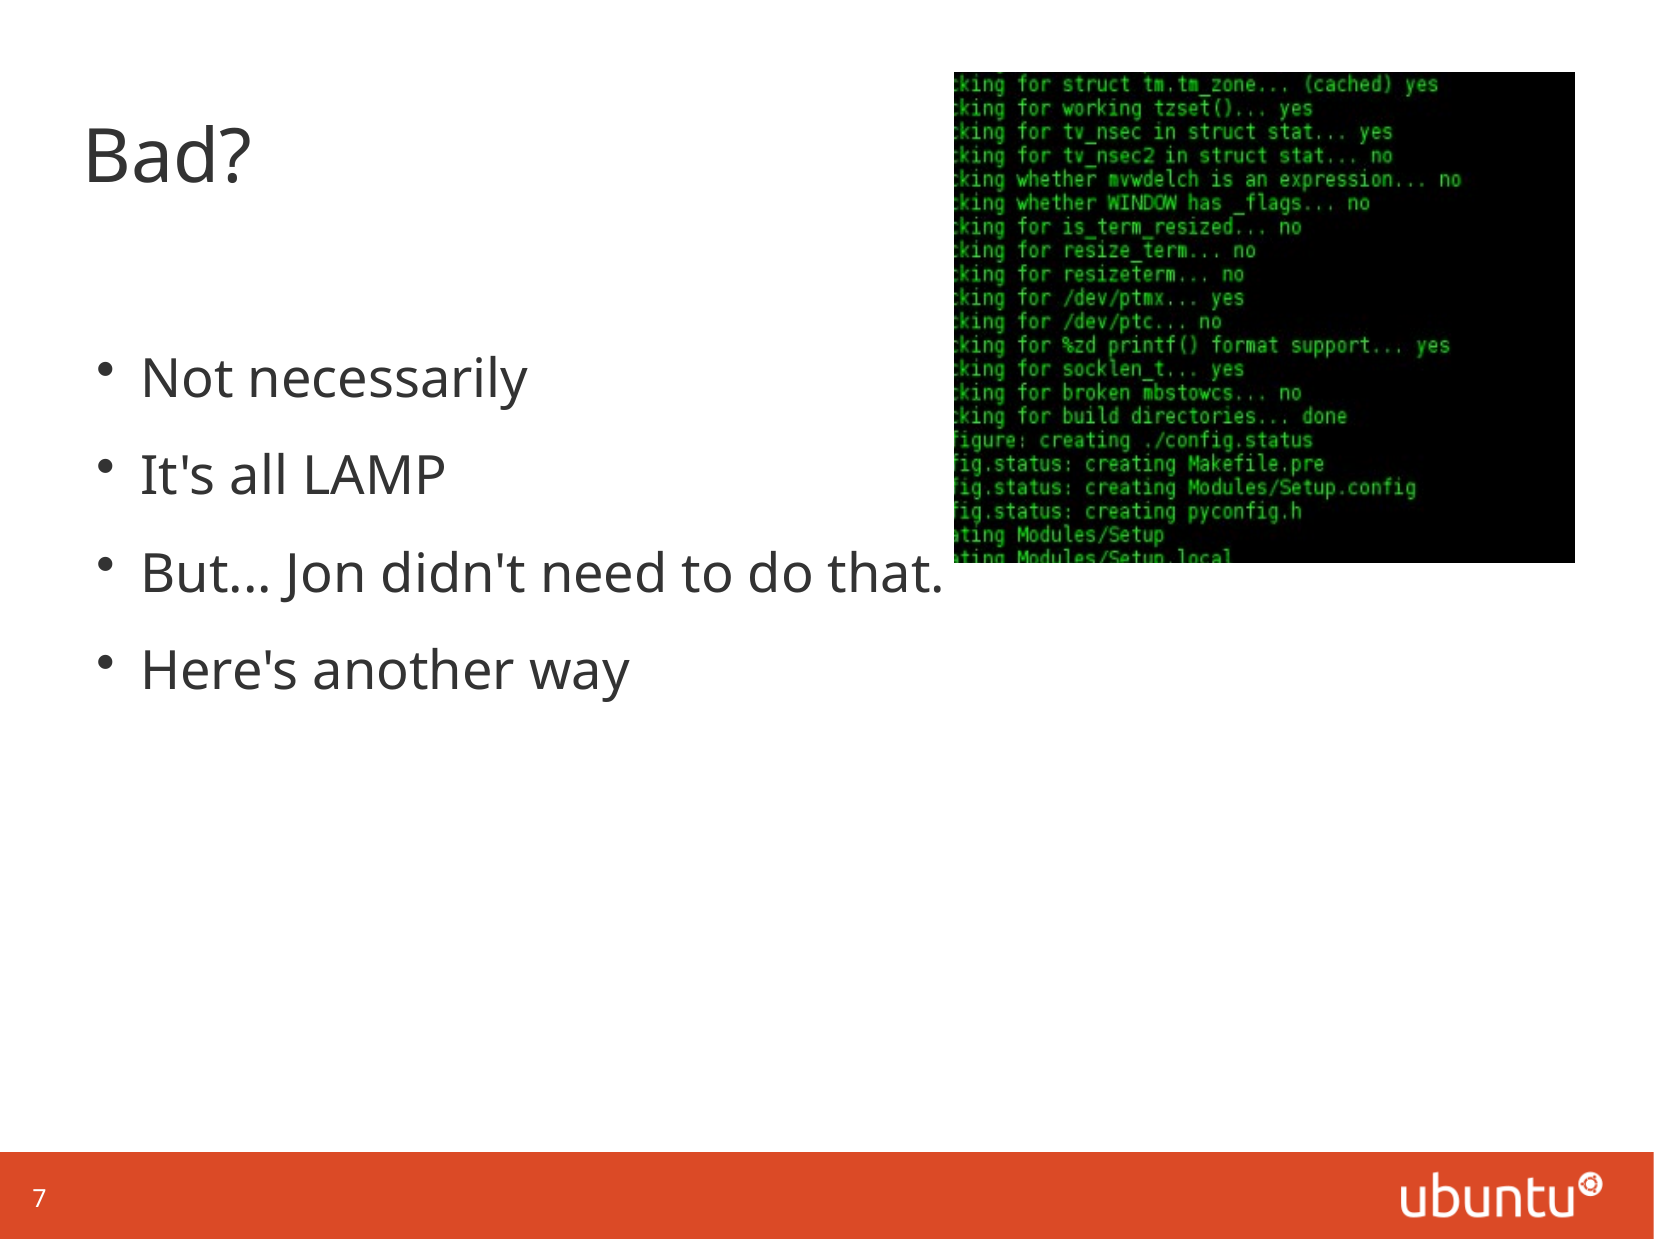

# Bad?
Not necessarily
It's all LAMP
But... Jon didn't need to do that.
Here's another way